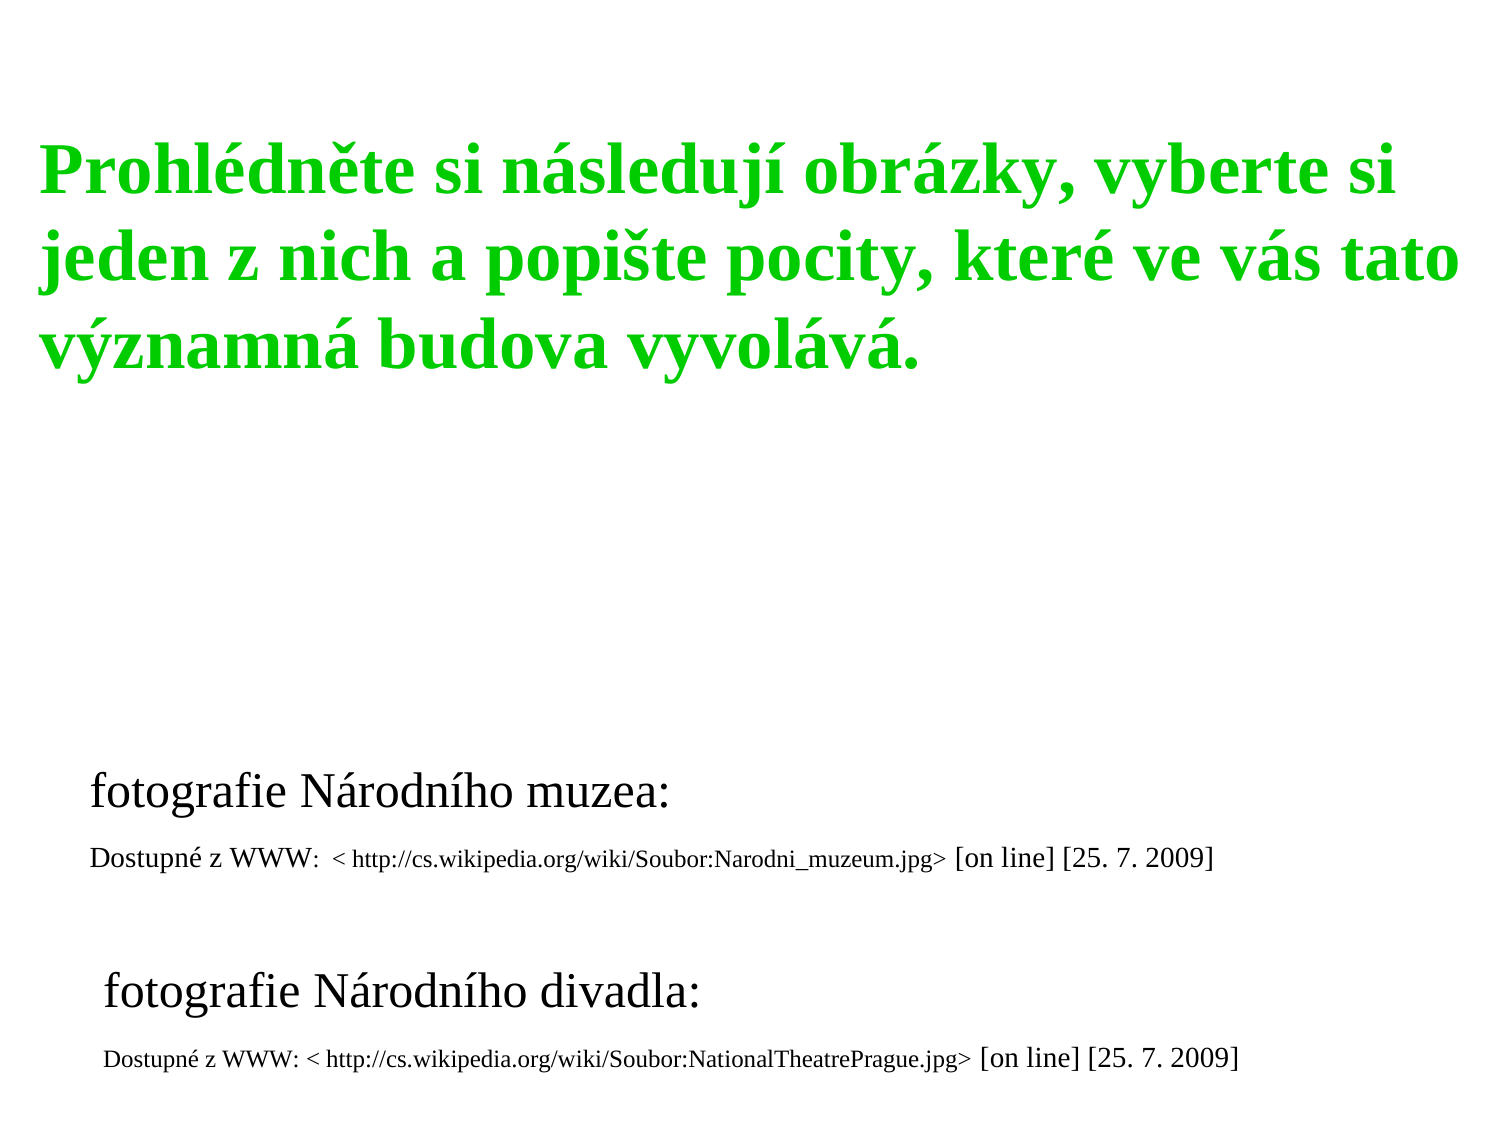

Prohlédněte si následují obrázky, vyberte si jeden z nich a popište pocity, které ve vás tato významná budova vyvolává.
fotografie Národního muzea:
Dostupné z WWW: < http://cs.wikipedia.org/wiki/Soubor:Narodni_muzeum.jpg> [on line] [25. 7. 2009]
fotografie Národního divadla:
Dostupné z WWW: < http://cs.wikipedia.org/wiki/Soubor:NationalTheatrePrague.jpg> [on line] [25. 7. 2009]